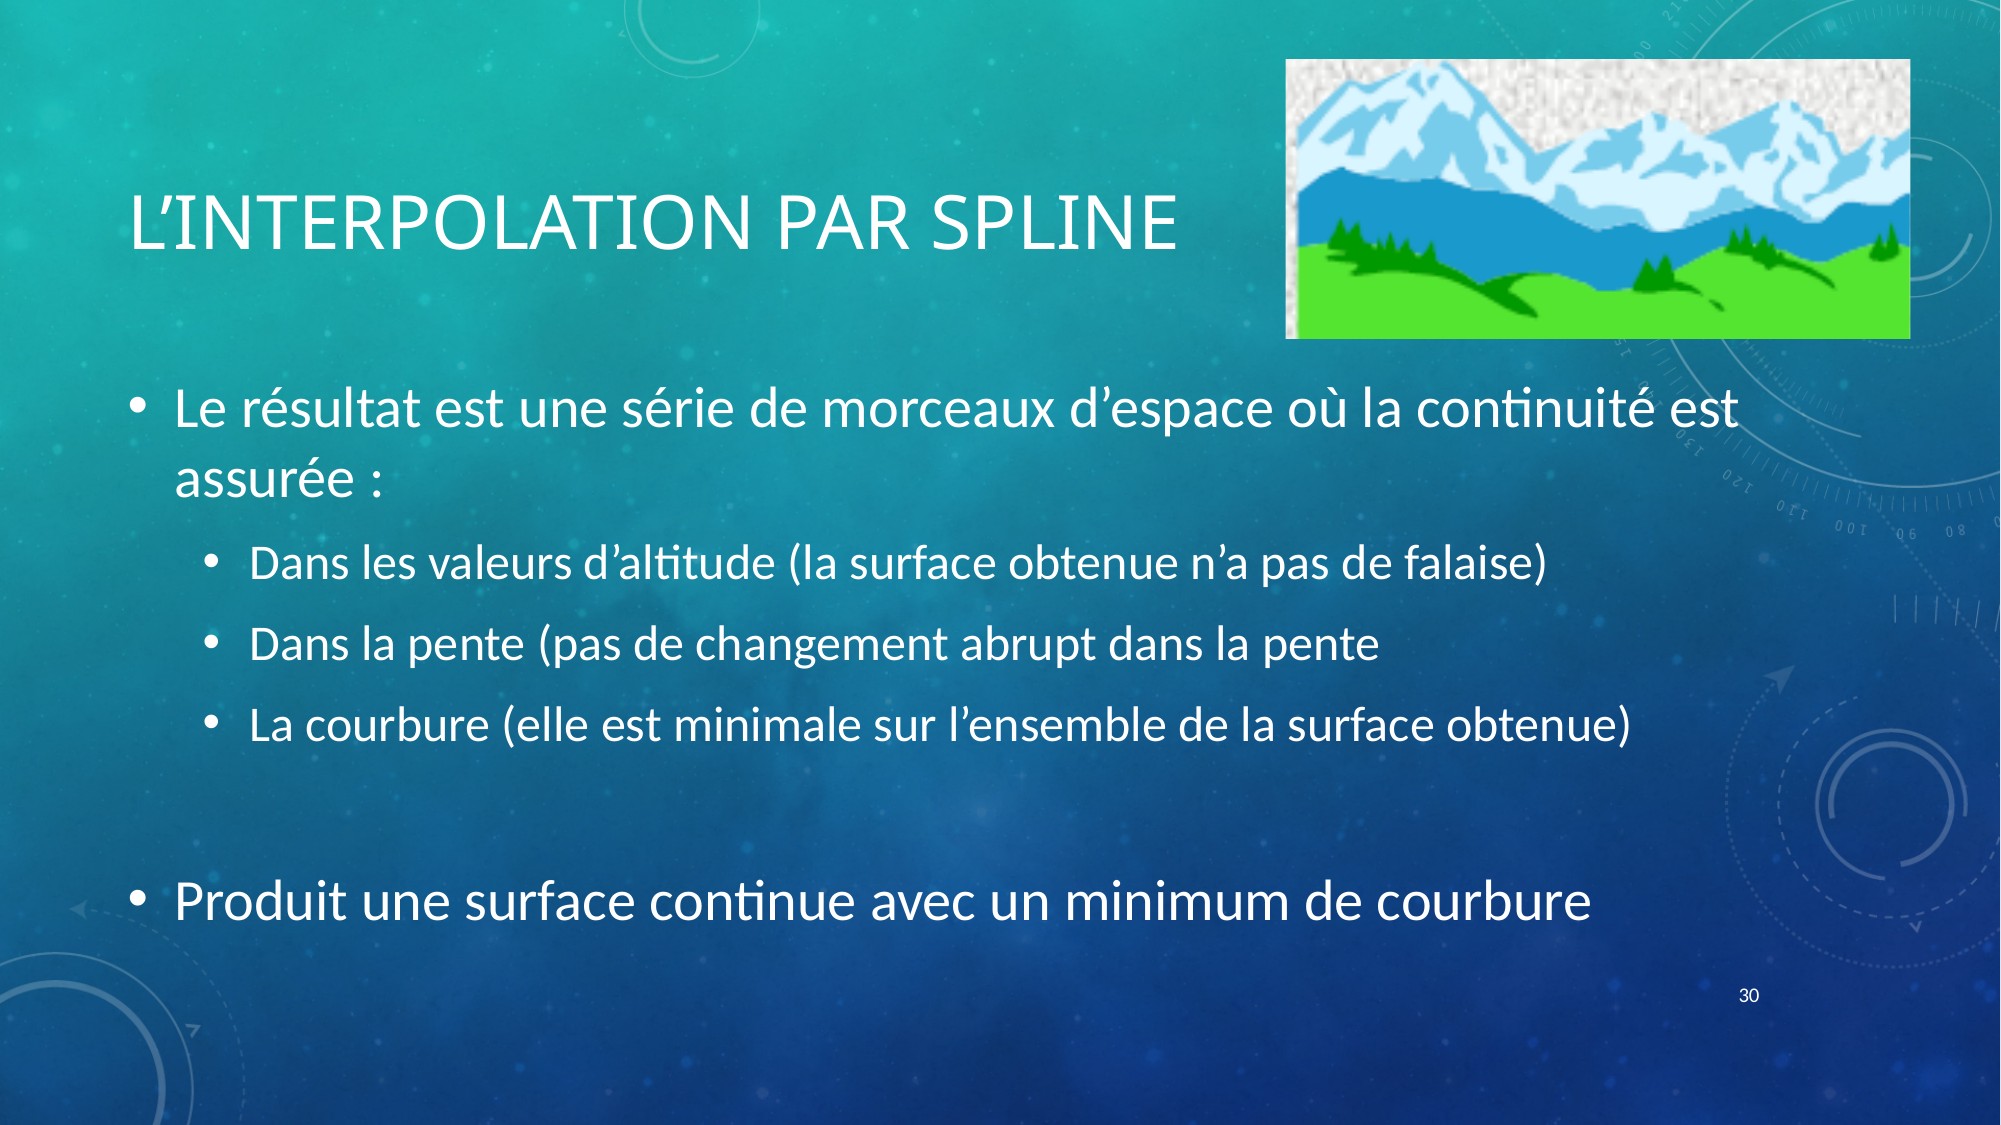

# L’interpolation par spline
Le résultat est une série de morceaux d’espace où la continuité est assurée :
Dans les valeurs d’altitude (la surface obtenue n’a pas de falaise)
Dans la pente (pas de changement abrupt dans la pente
La courbure (elle est minimale sur l’ensemble de la surface obtenue)
Produit une surface continue avec un minimum de courbure